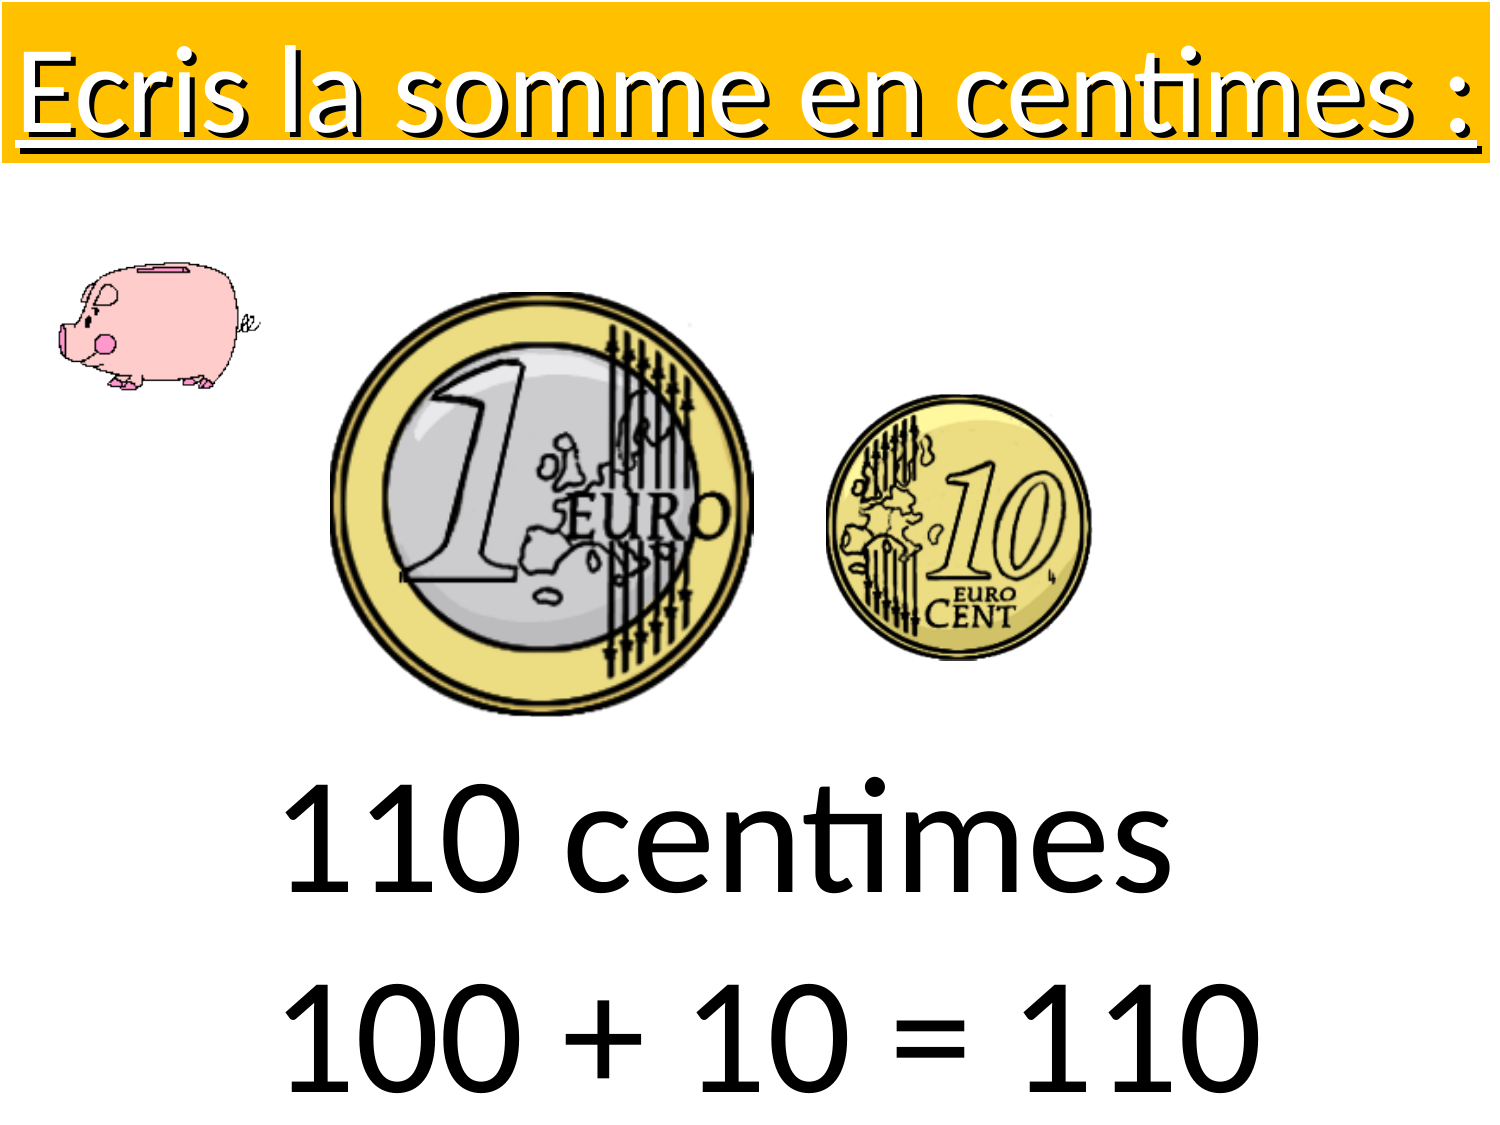

Ecris la somme en centimes :
110 centimes
100 + 10 = 110